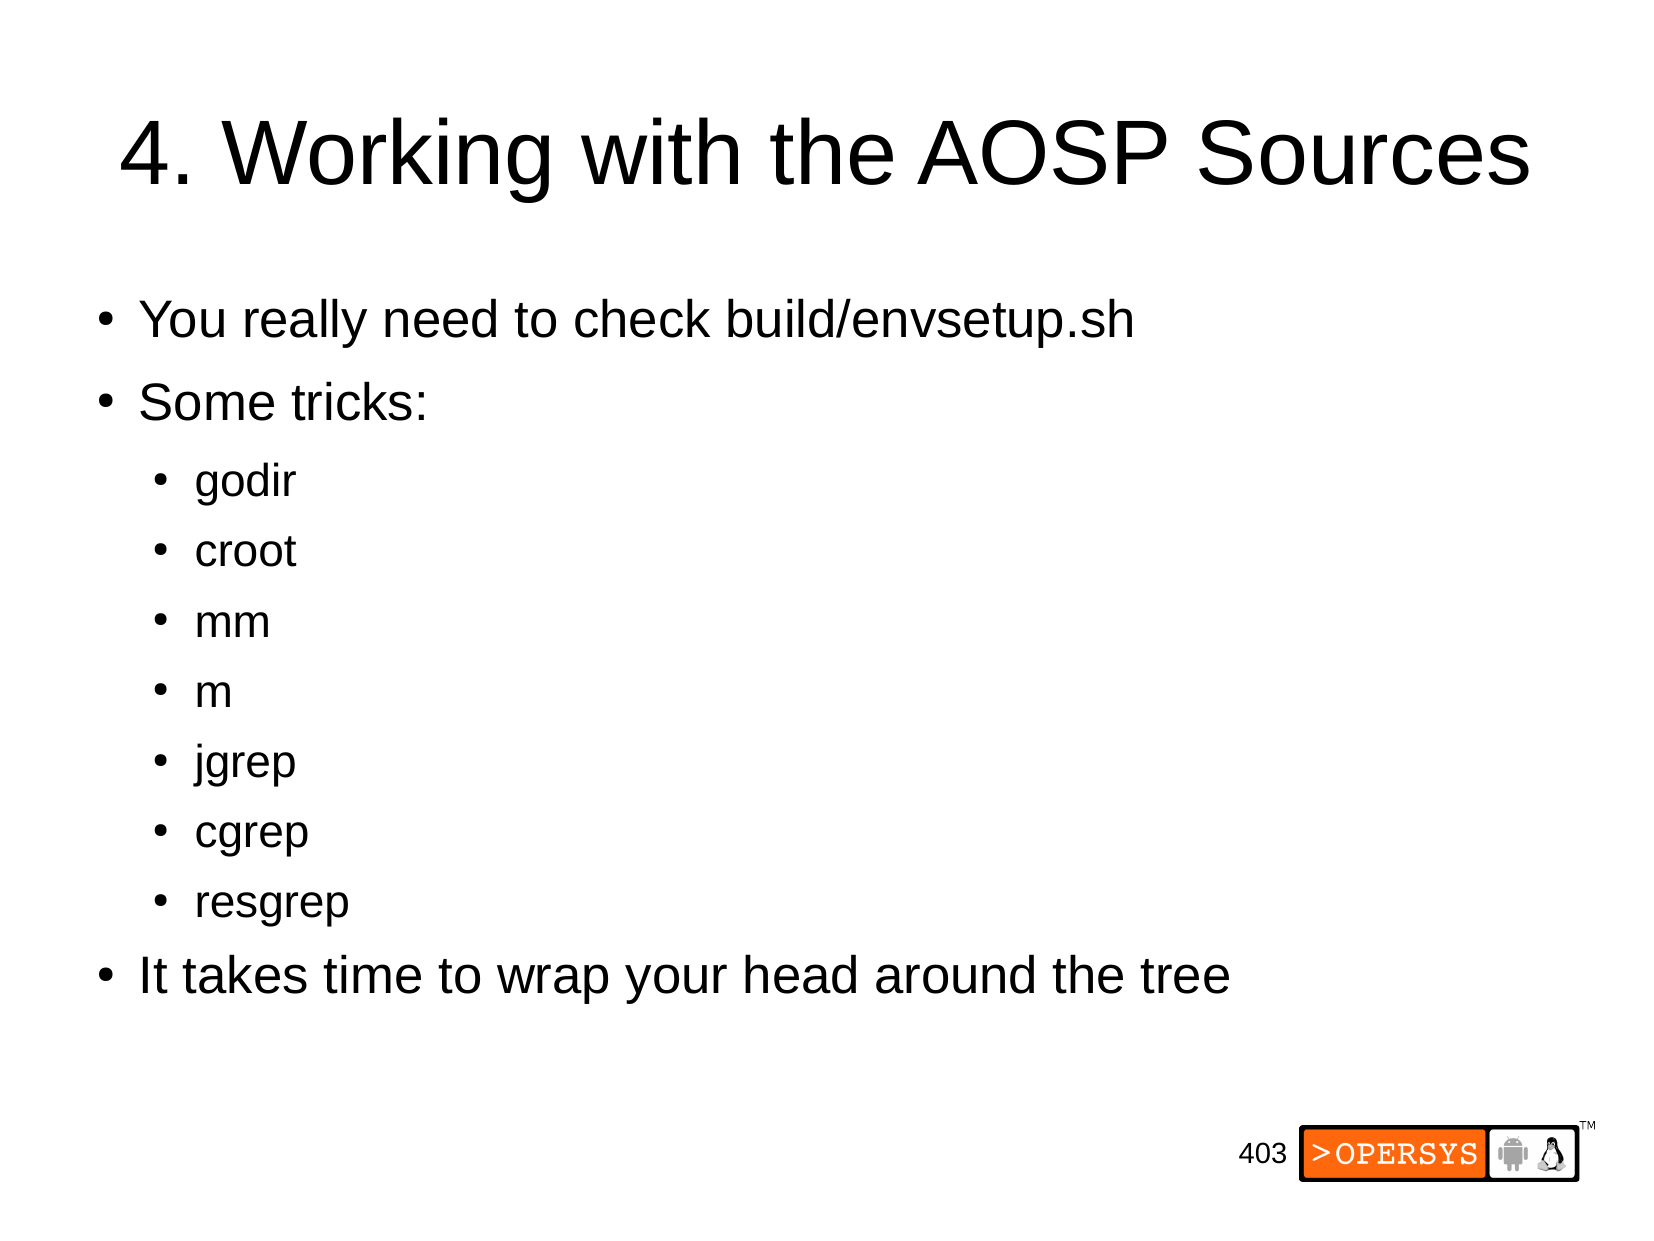

# 4. Working with the AOSP Sources
You really need to check build/envsetup.sh
Some tricks:
godir
croot
mm
m
jgrep
cgrep
resgrep
It takes time to wrap your head around the tree